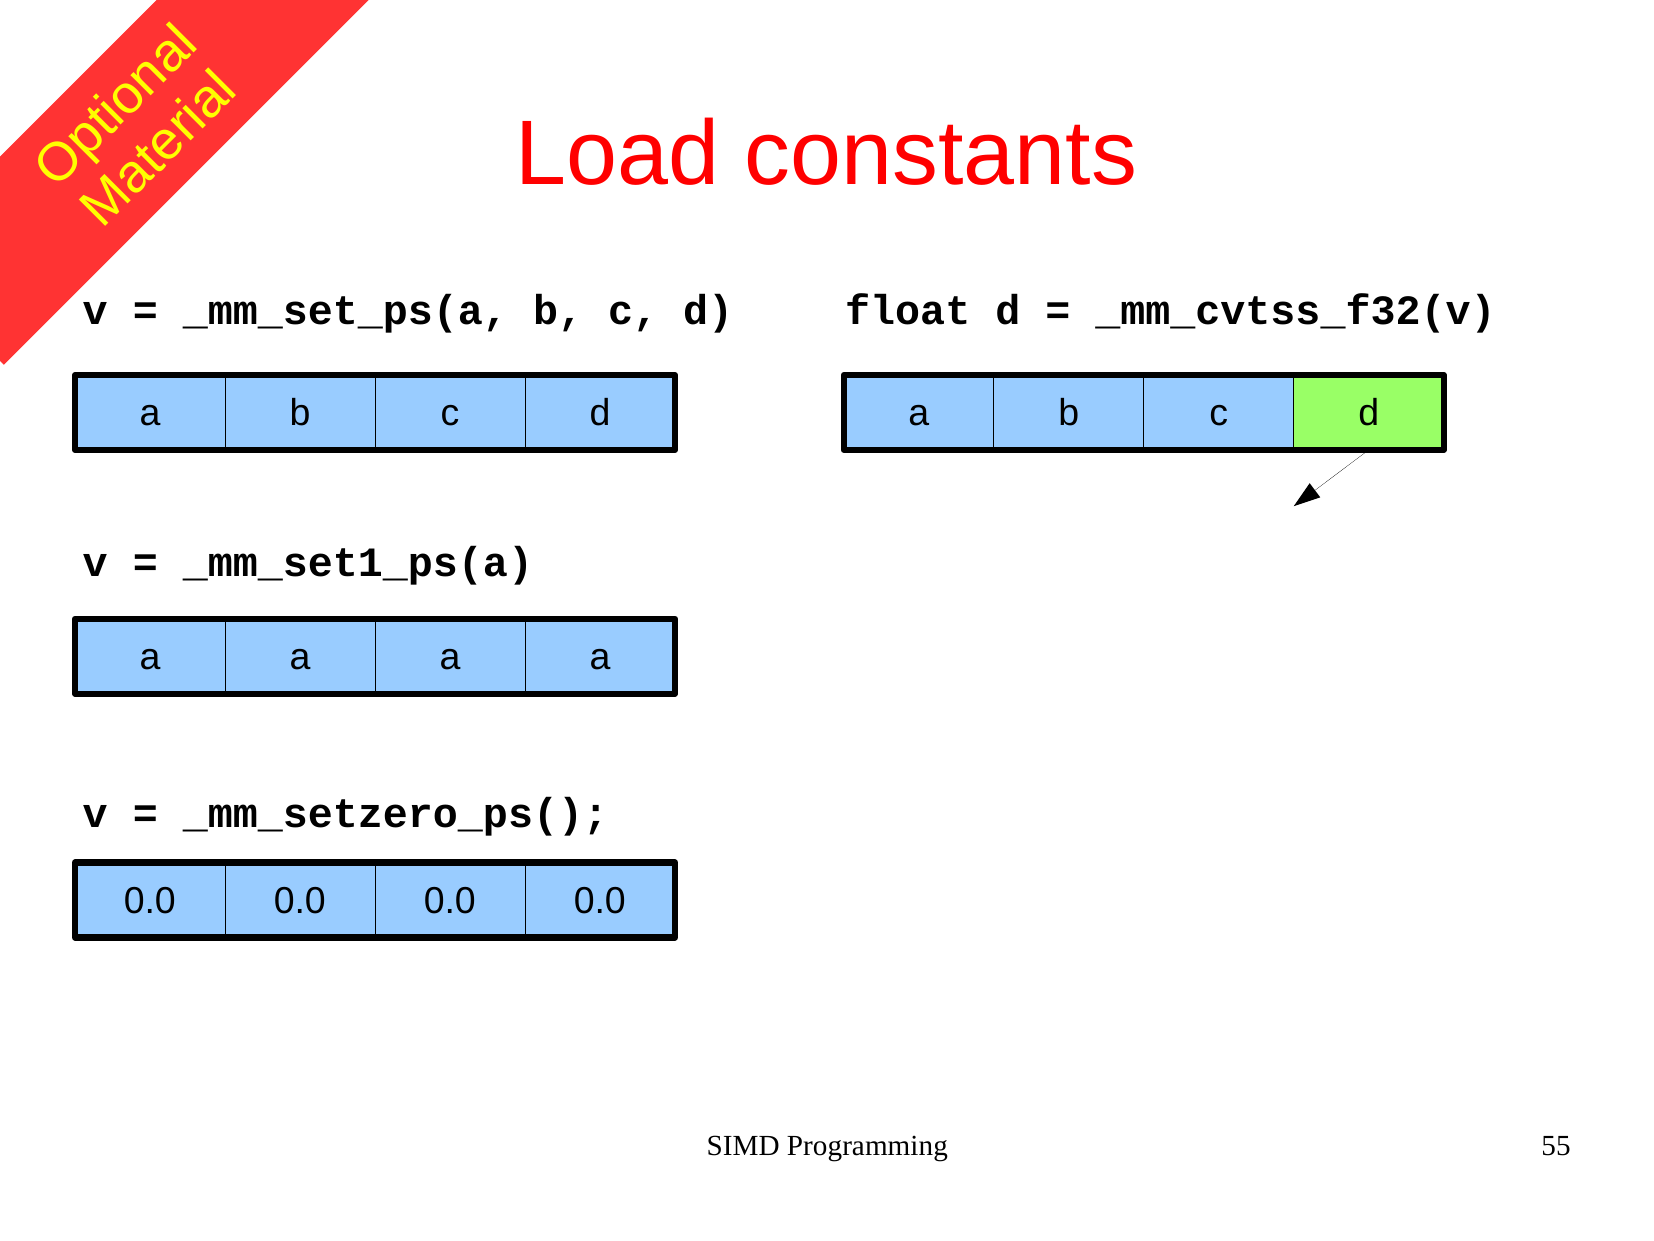

# Load constants
Optional
Material
v = _mm_set_ps(a, b, c, d)
v = _mm_set1_ps(a)
v = _mm_setzero_ps();
float d = _mm_cvtss_f32(v)
a
b
c
d
a
b
c
d
a
a
a
a
0.0
0.0
0.0
0.0
SIMD Programming
55